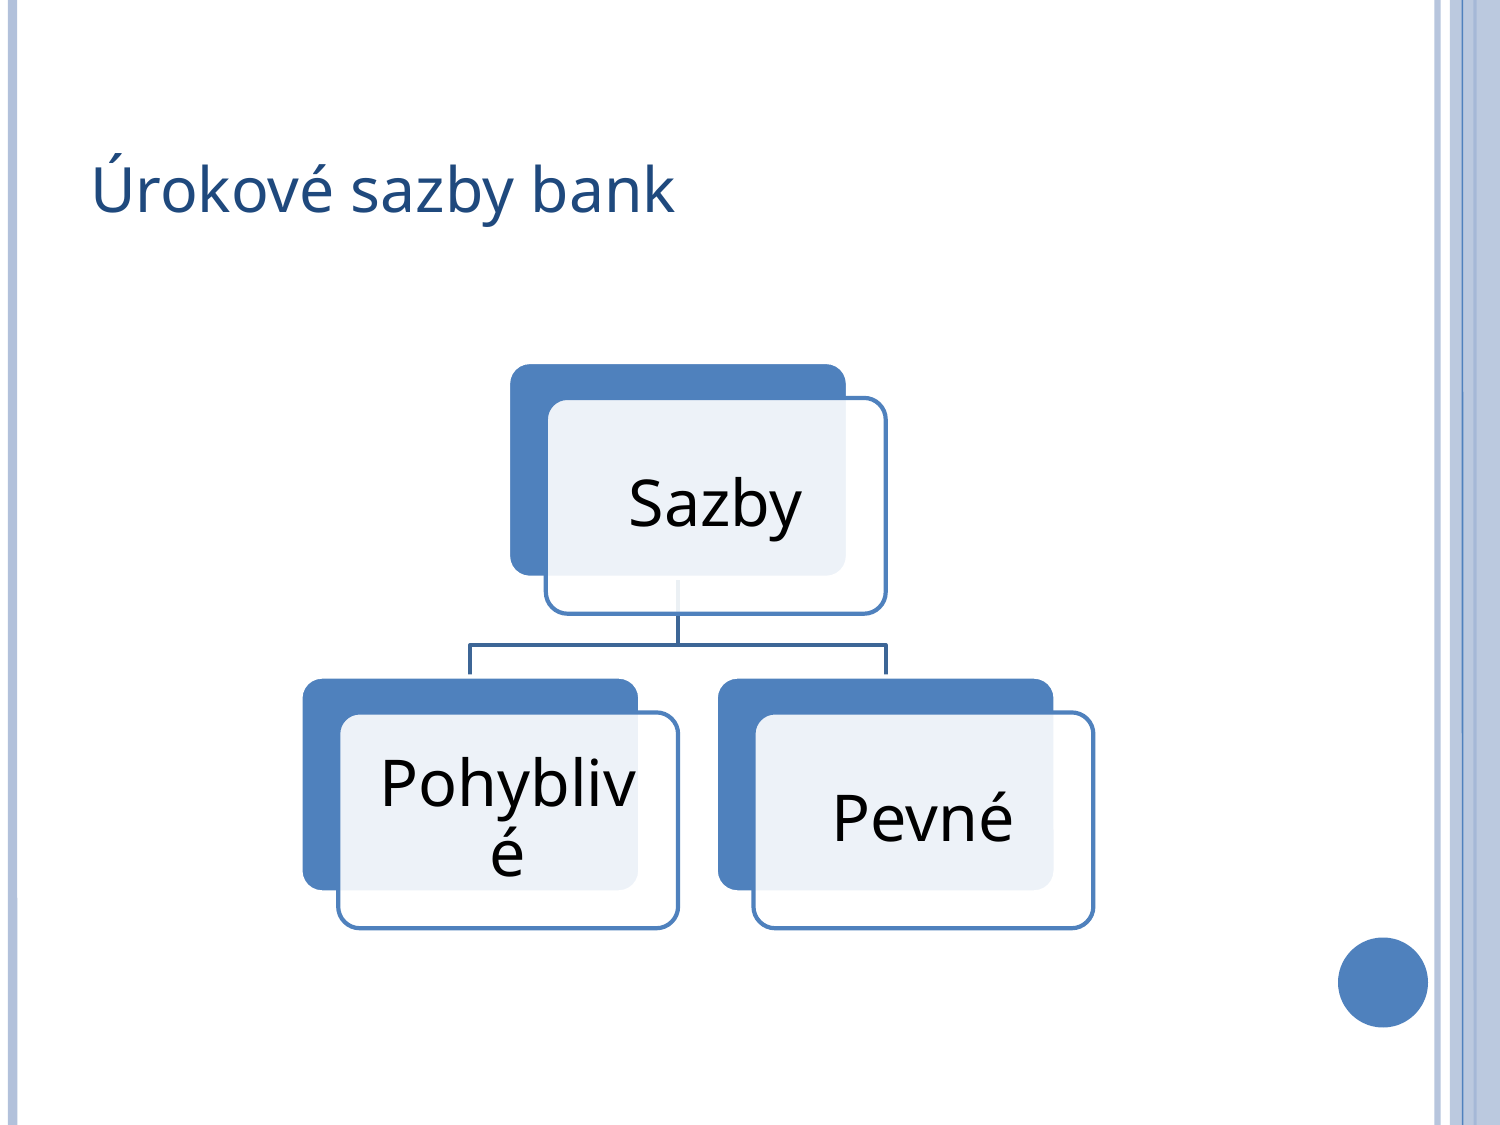

# Úrokové sazby bank
Sazby
Pohyblivé
Pevné